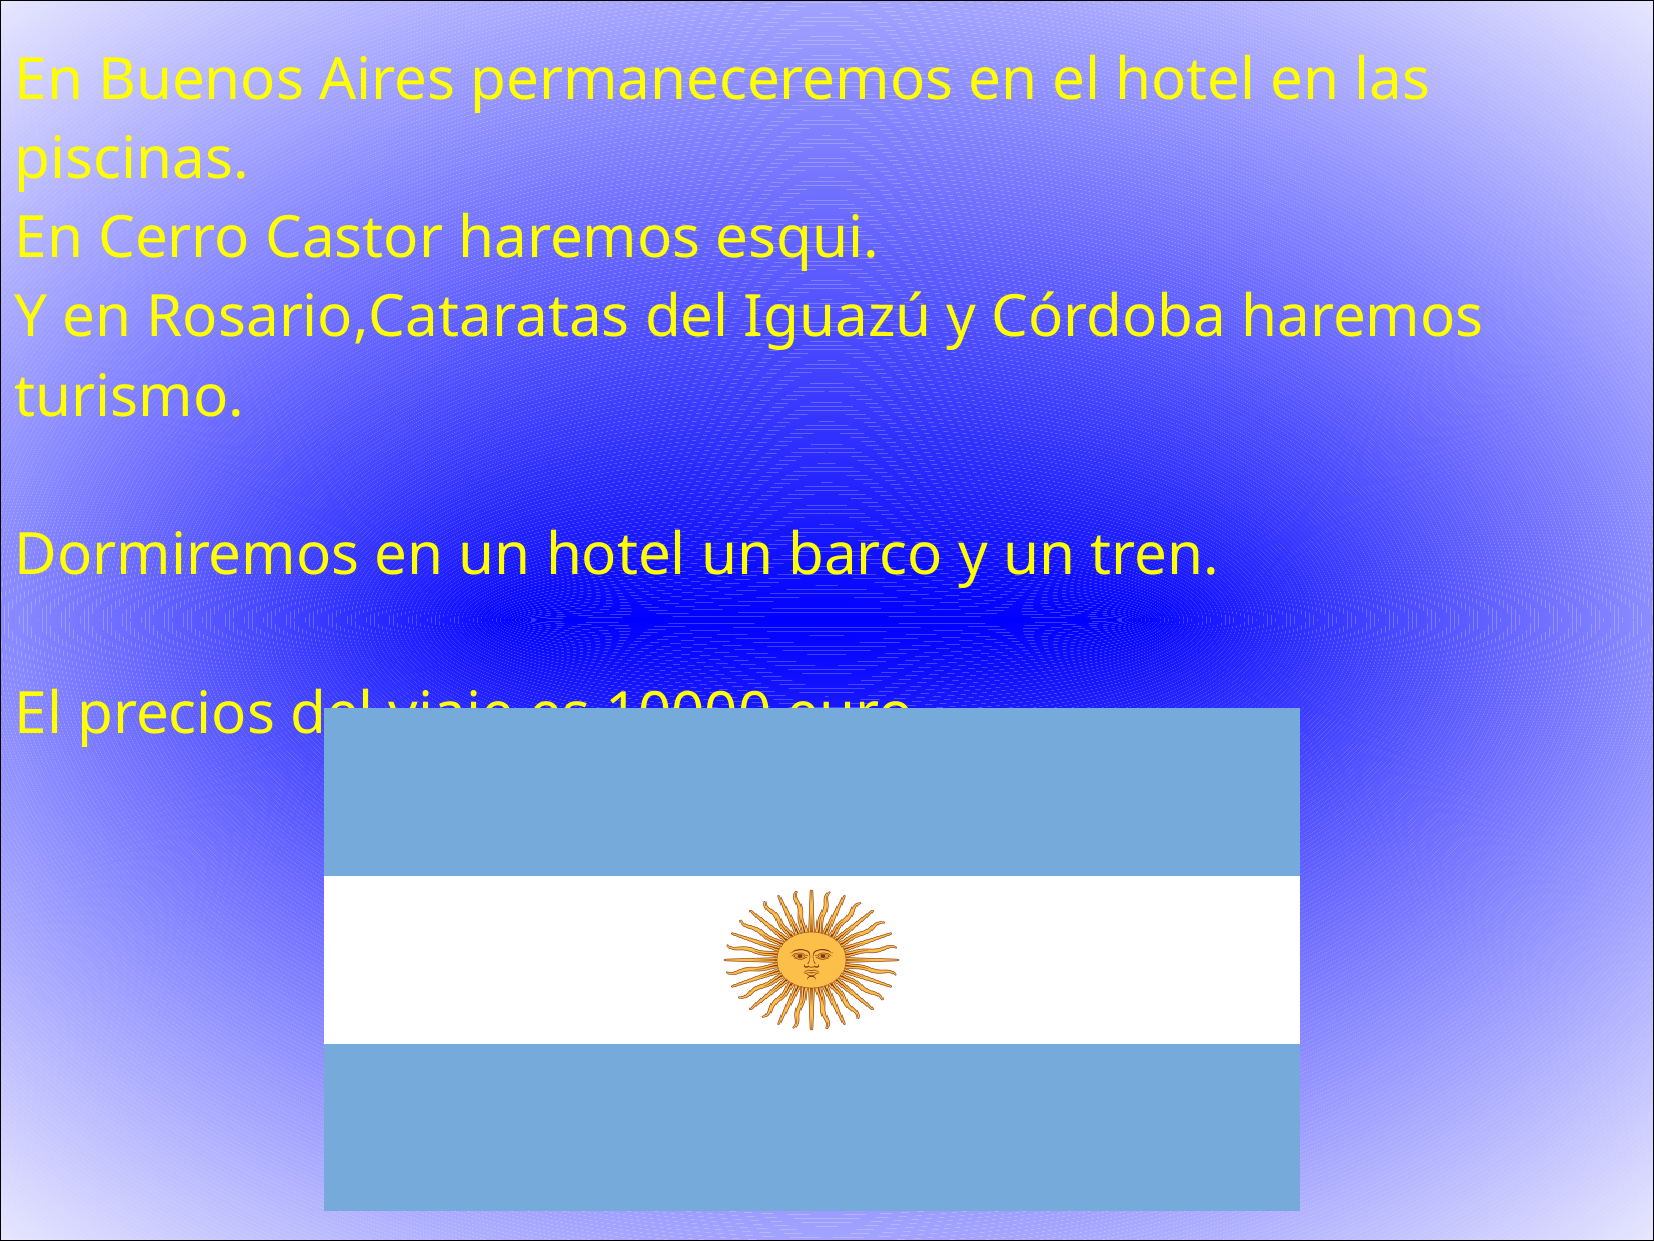

En Buenos Aires permaneceremos en el hotel en las piscinas.
En Cerro Castor haremos esqui.
Y en Rosario,Cataratas del Iguazú y Córdoba haremos turismo.
Dormiremos en un hotel un barco y un tren.
El precios del viaje es 10000 euro.